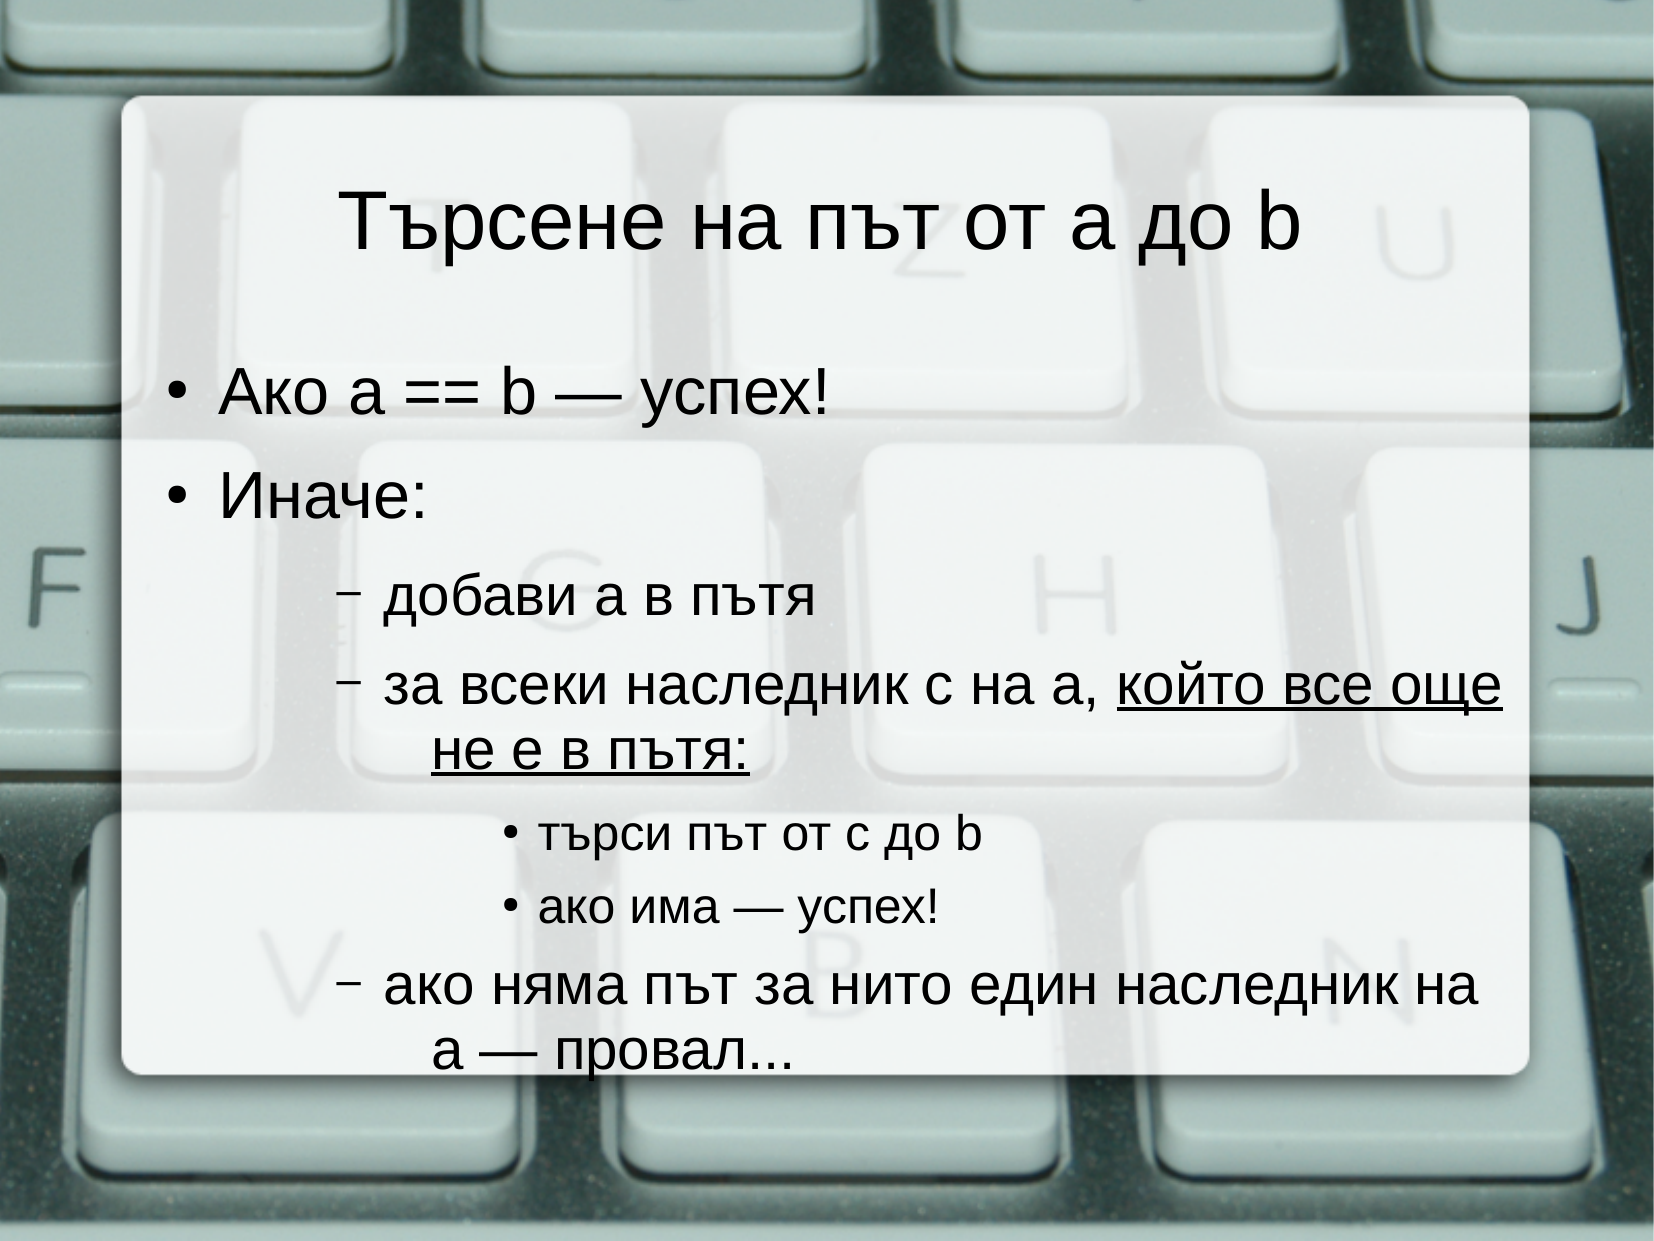

# Търсене на път от a до b
Ако a == b — успех!
Иначе:
добави a в пътя
за всеки наследник c на a, който все още не е в пътя:
търси път от c до b
ако има — успех!
ако няма път за нито един наследник на a — провал...